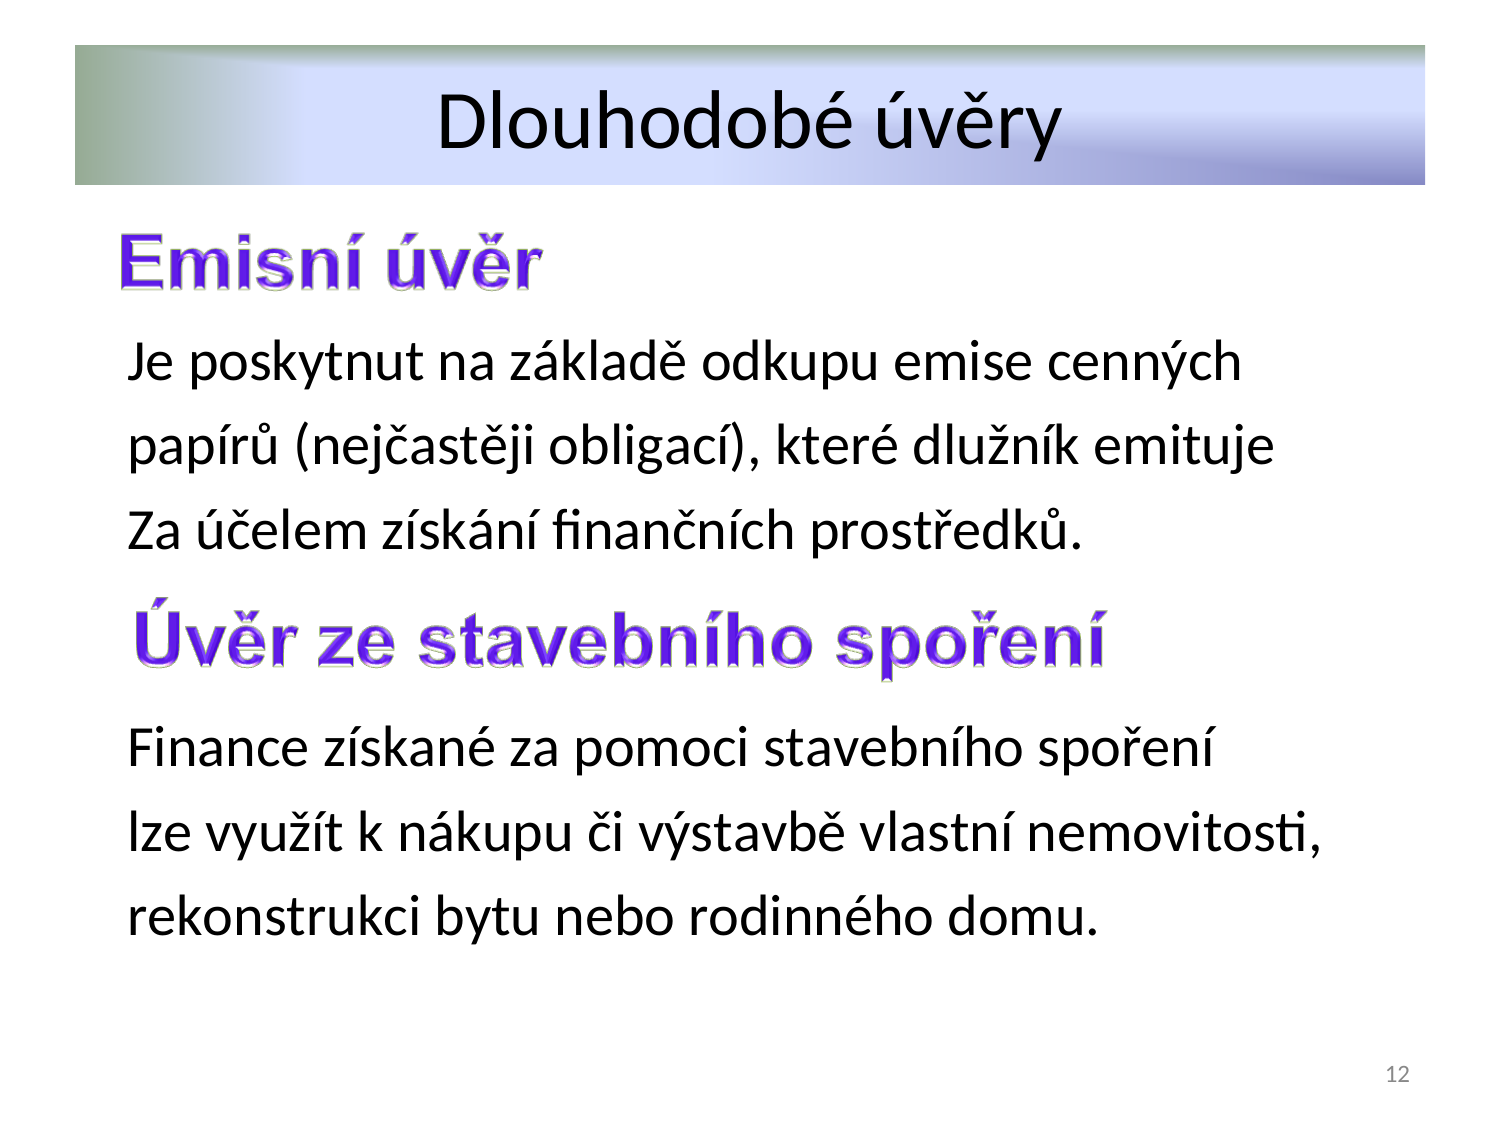

# Dlouhodobé úvěry
Je poskytnut na základě odkupu emise cenných
papírů (nejčastěji obligací), které dlužník emituje
Za účelem získání finančních prostředků.
Finance získané za pomoci stavebního spoření
lze využít k nákupu či výstavbě vlastní nemovitosti,
rekonstrukci bytu nebo rodinného domu.